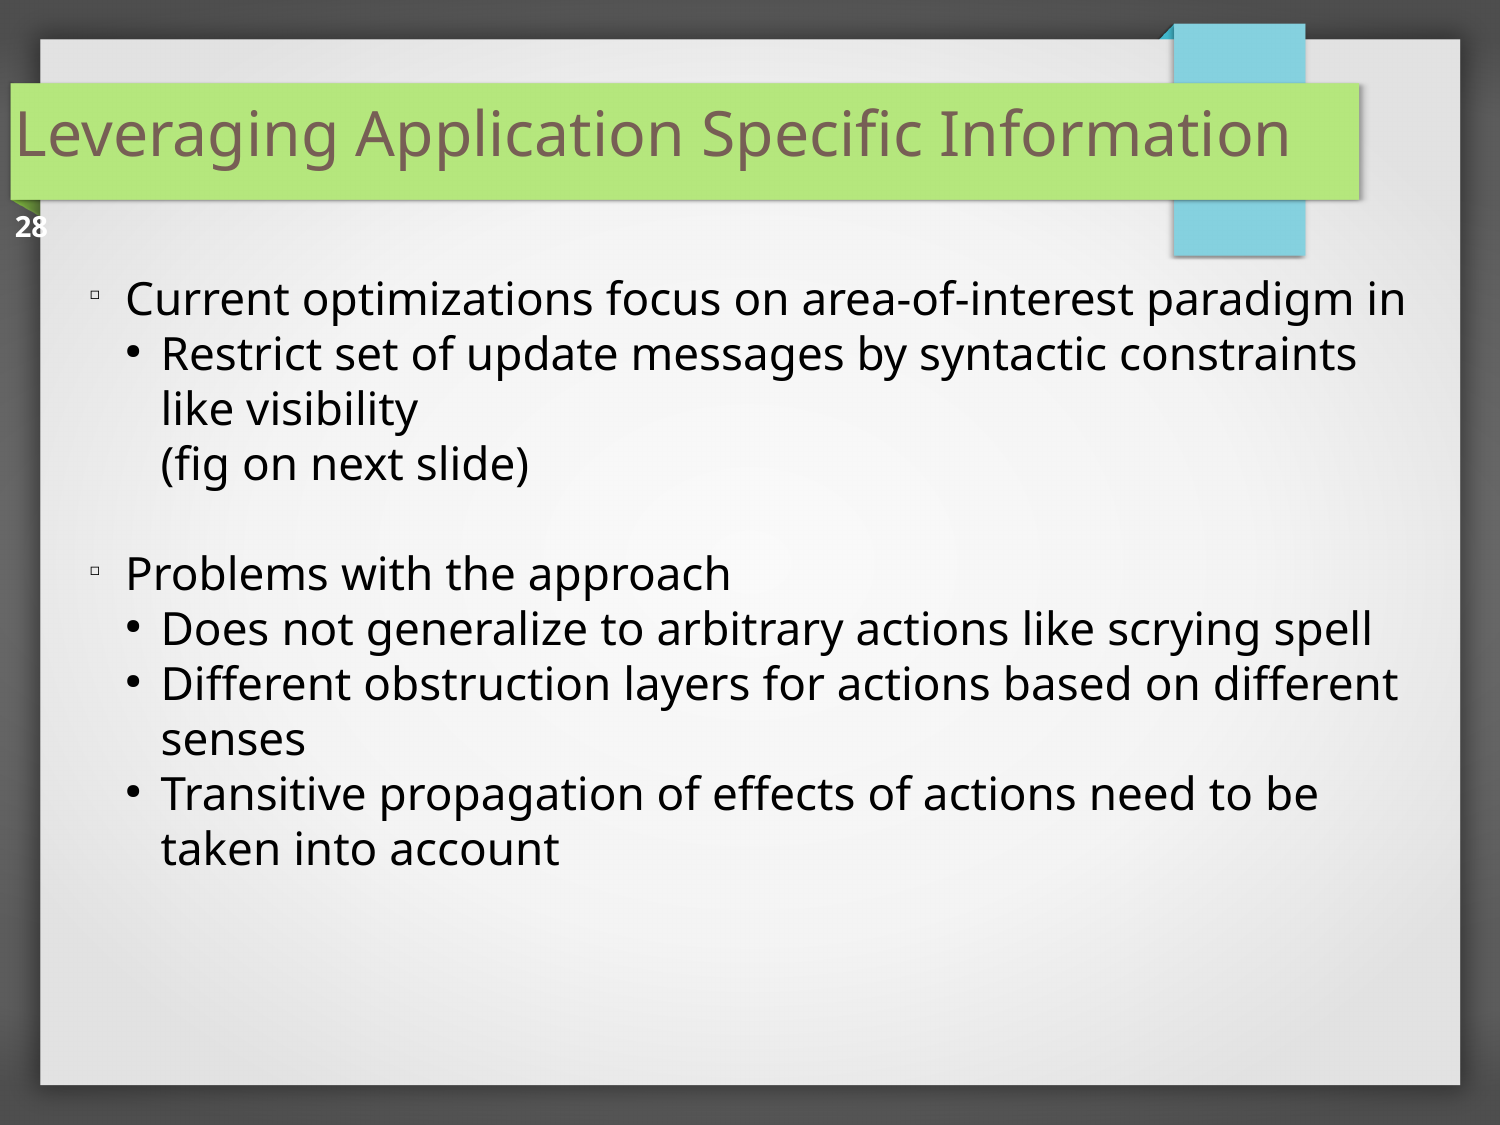

Leveraging Application Specific Information
Current optimizations focus on area-of-interest paradigm in
Restrict set of update messages by syntactic constraints like visibility
(fig on next slide)
Problems with the approach
Does not generalize to arbitrary actions like scrying spell
Different obstruction layers for actions based on different senses
Transitive propagation of effects of actions need to be taken into account